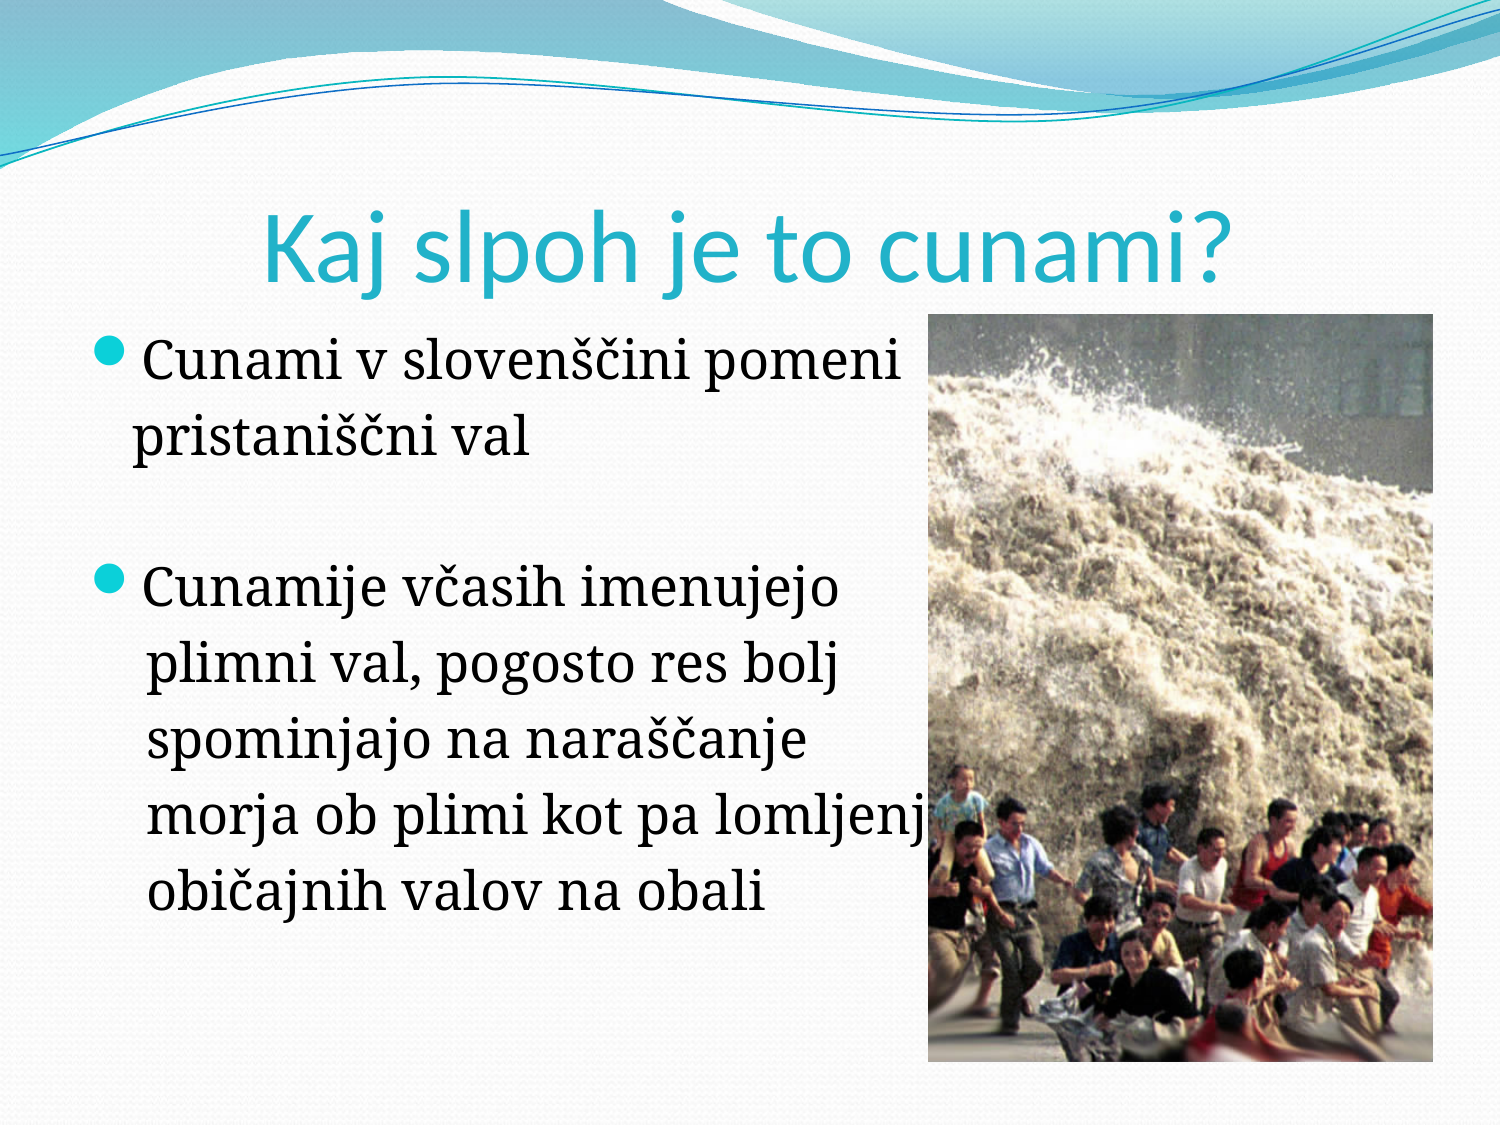

# Kaj slpoh je to cunami?
Cunami v slovenščini pomeni
 pristaniščni val
Cunamije včasih imenujejo
 plimni val, pogosto res bolj
 spominjajo na naraščanje
 morja ob plimi kot pa lomljenje
 običajnih valov na obali